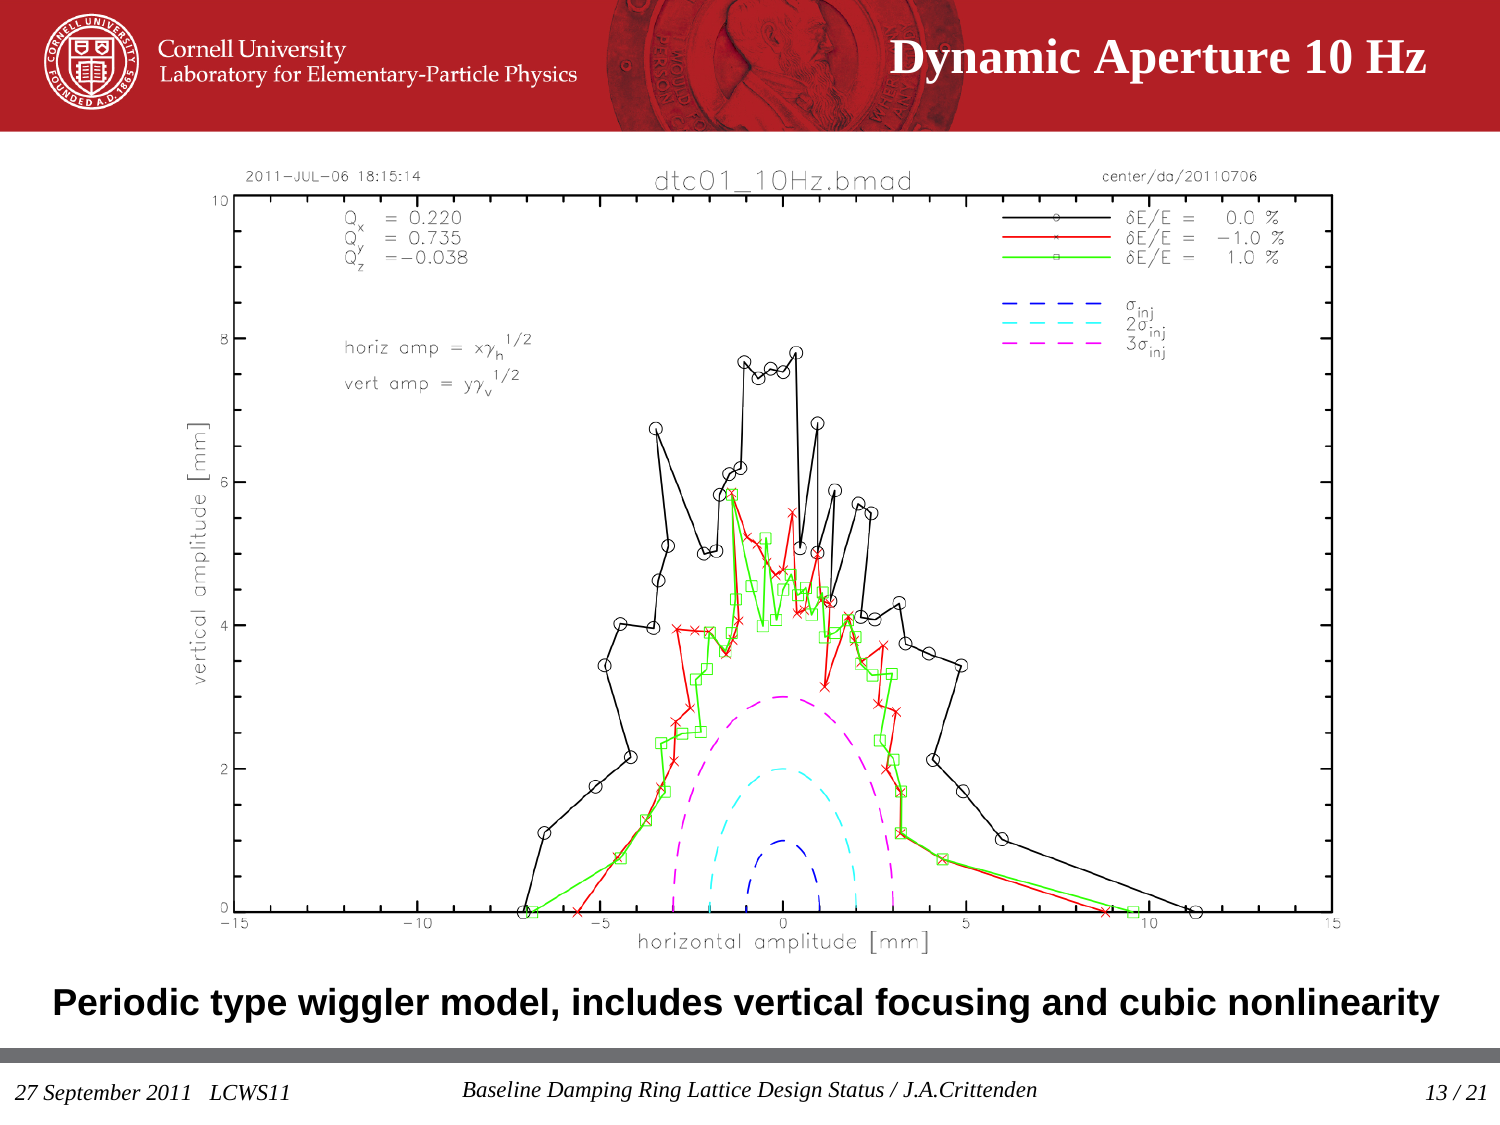

# Dynamic Aperture 10 Hz
Periodic type wiggler model, includes vertical focusing and cubic nonlinearity